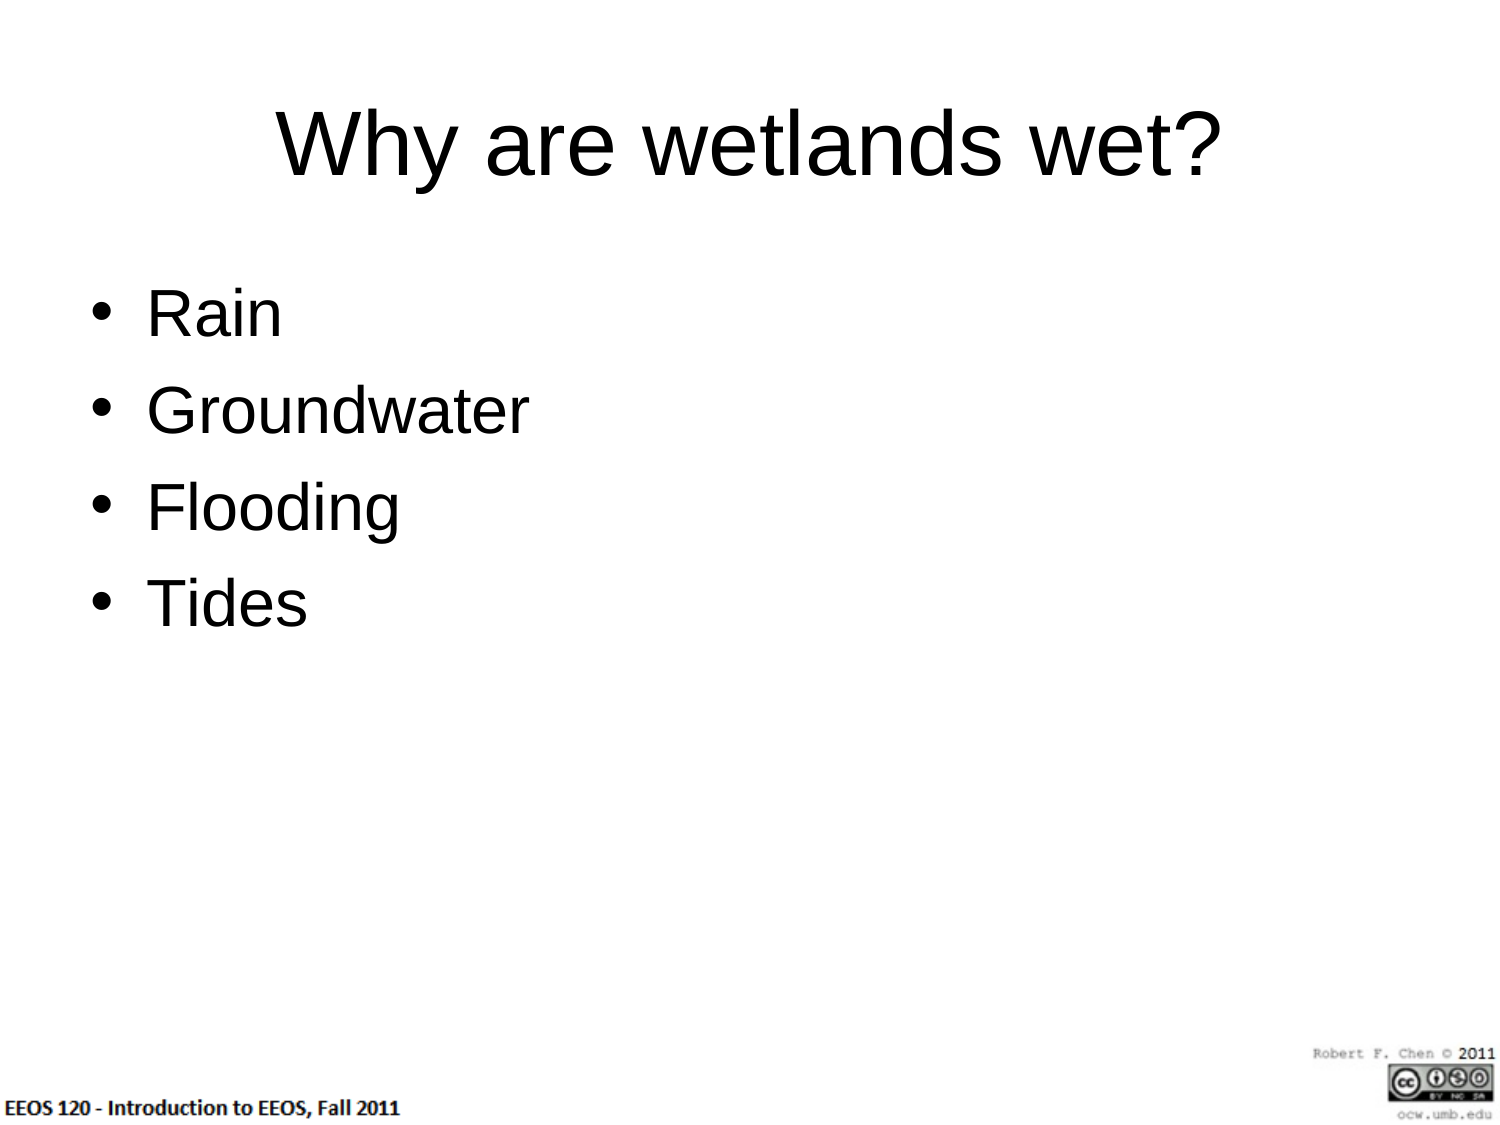

# Why are wetlands wet?
Rain
Groundwater
Flooding
Tides